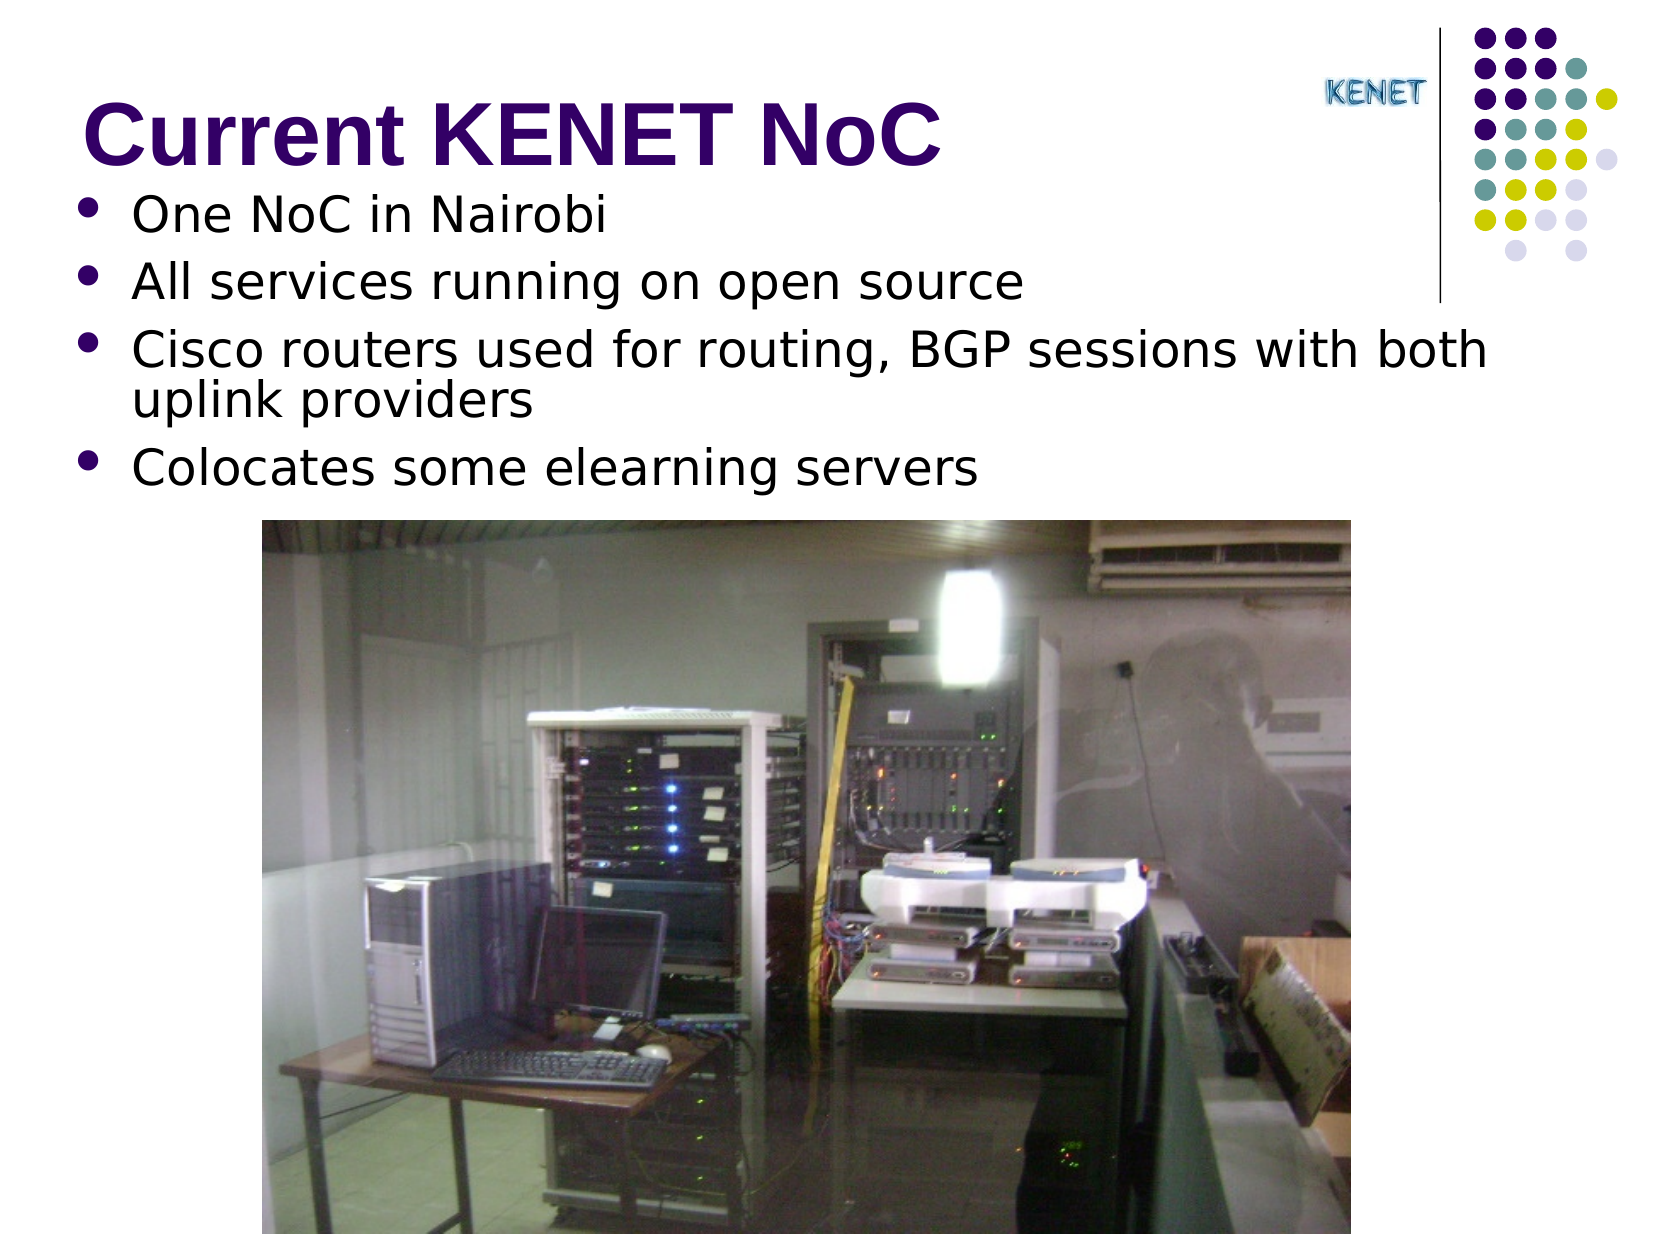

Current KENET NoC
One NoC in Nairobi
All services running on open source
Cisco routers used for routing, BGP sessions with both uplink providers
Colocates some elearning servers